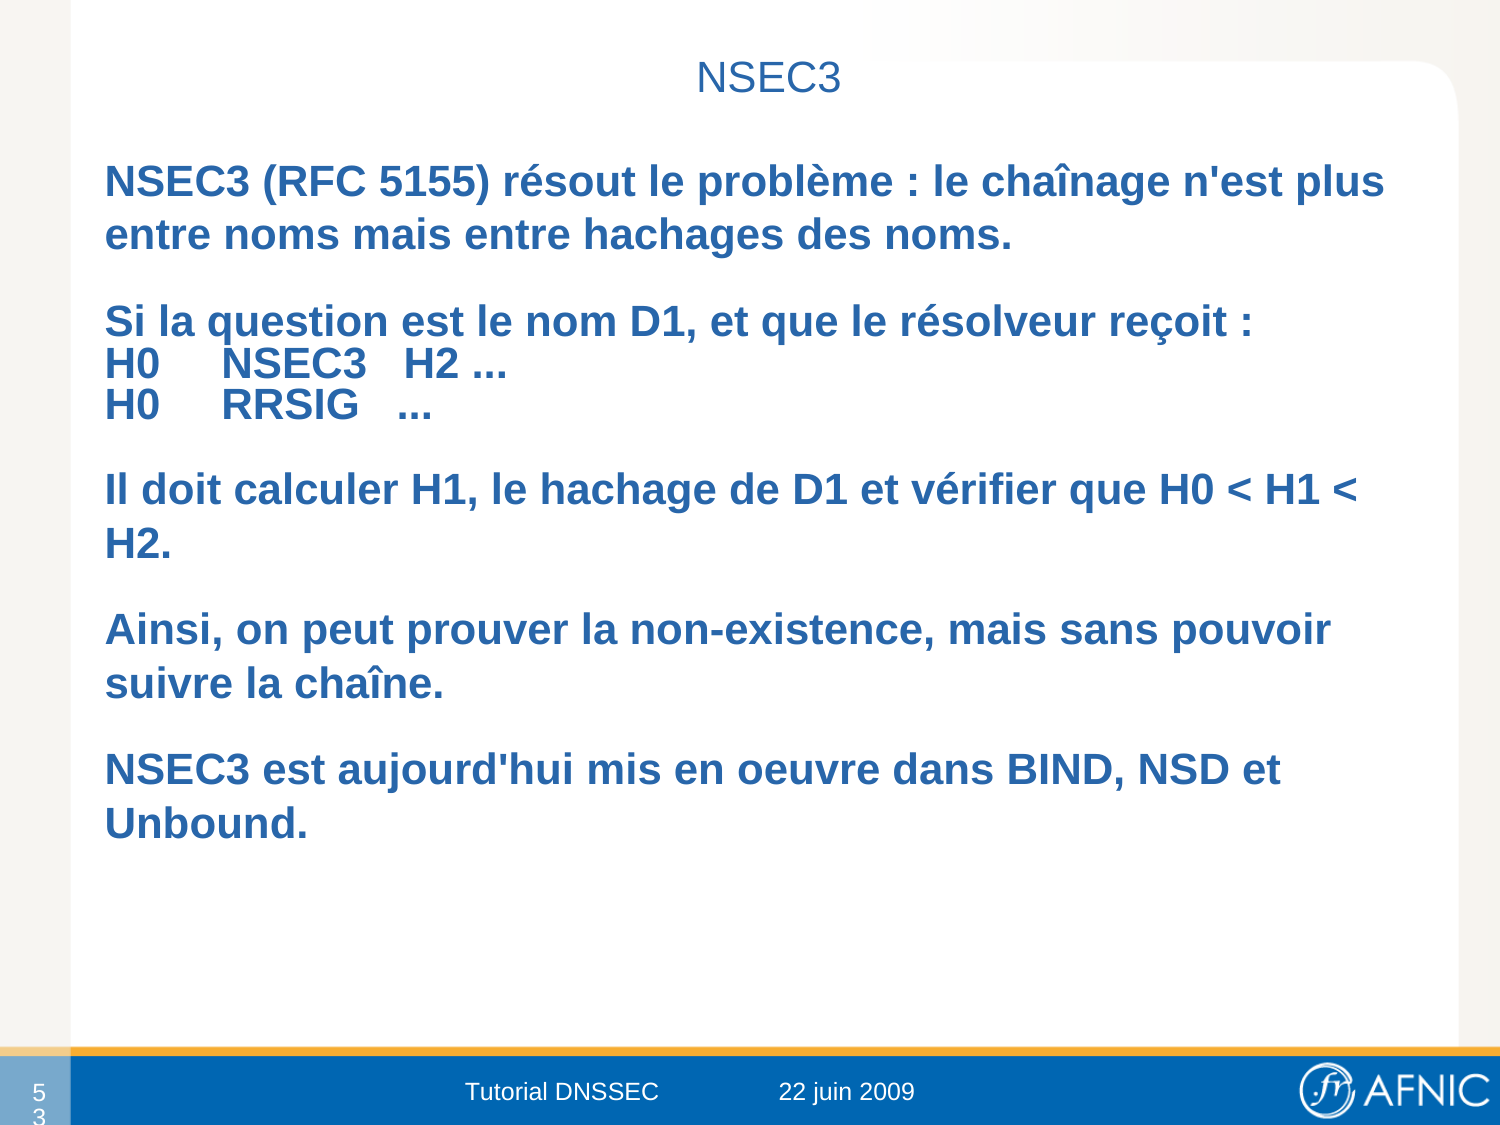

# NSEC3
NSEC3 (RFC 5155) résout le problème : le chaînage n'est plus entre noms mais entre hachages des noms.
Si la question est le nom D1, et que le résolveur reçoit :
H0 NSEC3 H2 ...
H0 RRSIG ...
Il doit calculer H1, le hachage de D1 et vérifier que H0 < H1 < H2.
Ainsi, on peut prouver la non-existence, mais sans pouvoir suivre la chaîne.
NSEC3 est aujourd'hui mis en oeuvre dans BIND, NSD et Unbound.